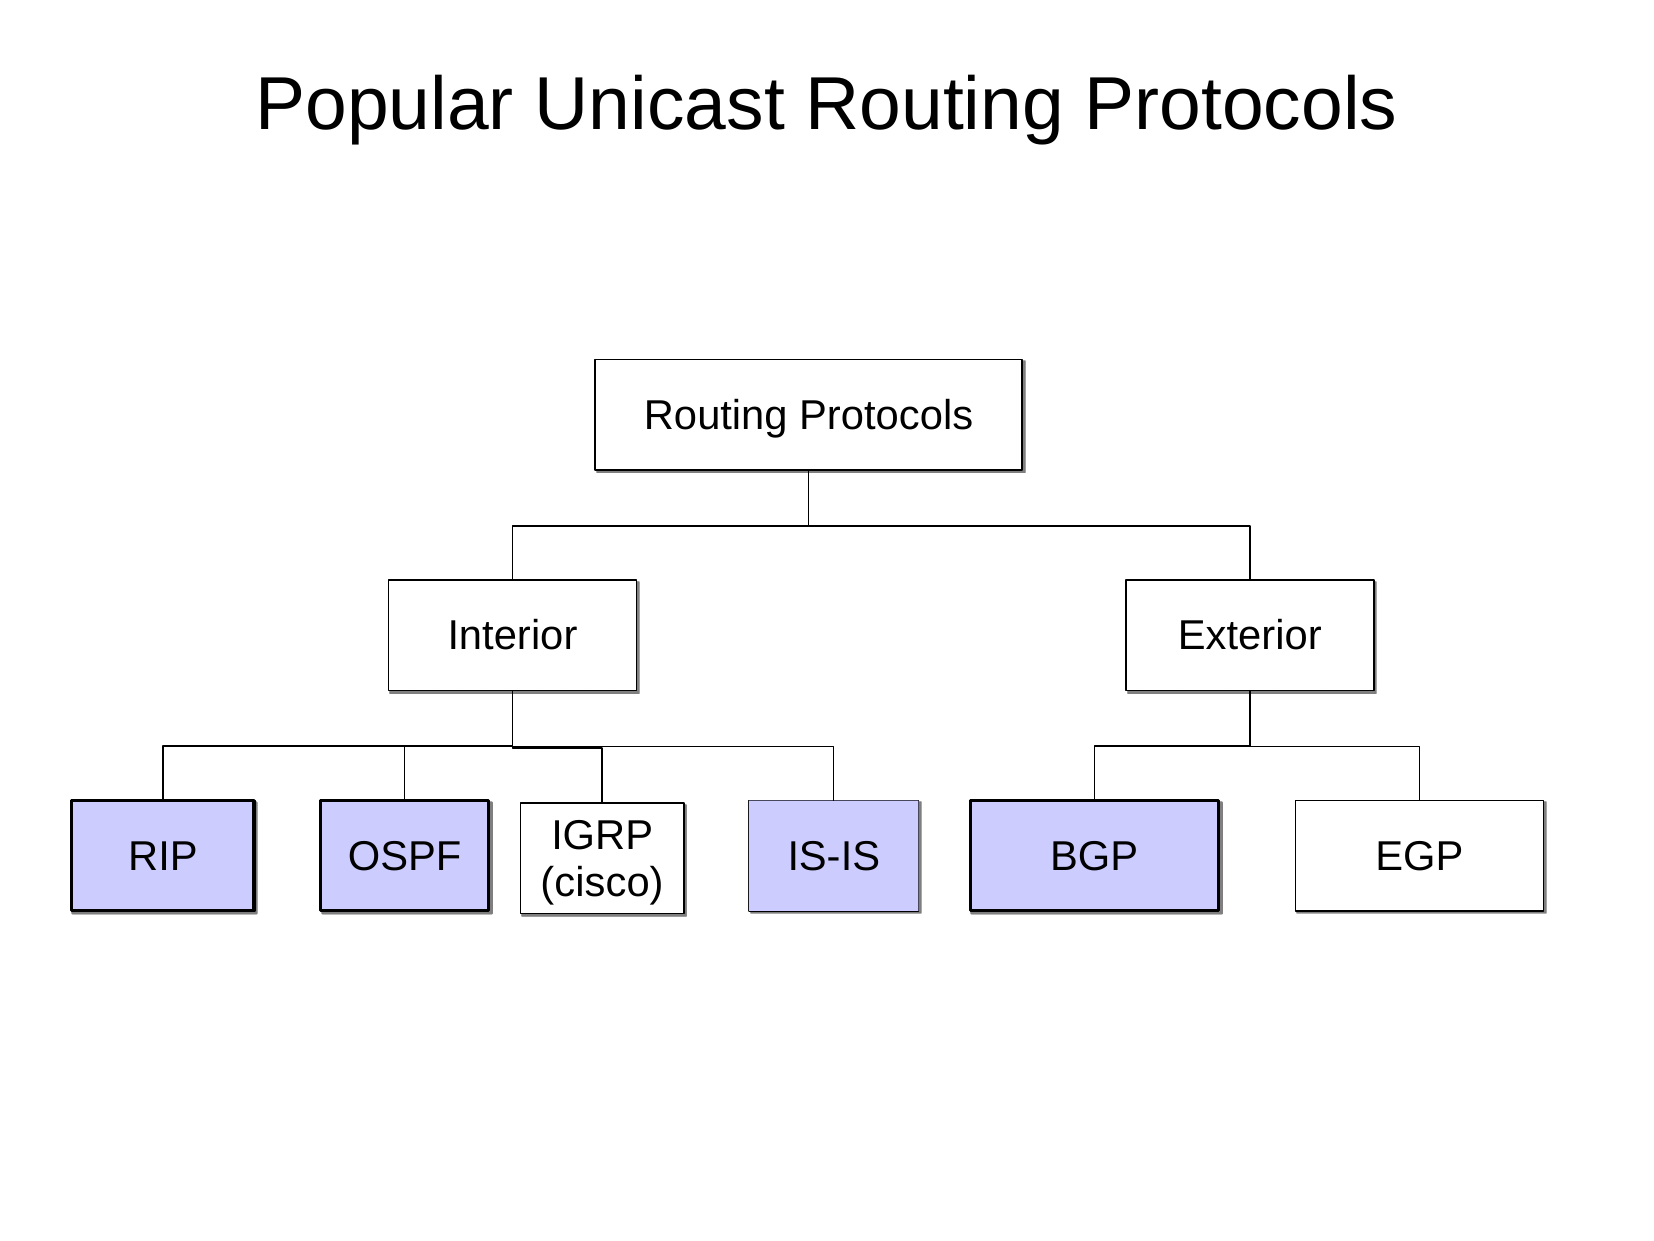

# Popular Unicast Routing Protocols
Routing Protocols
Interior
Exterior
IS-IS
EGP
RIP
OSPF
BGP
IGRP
(cisco)